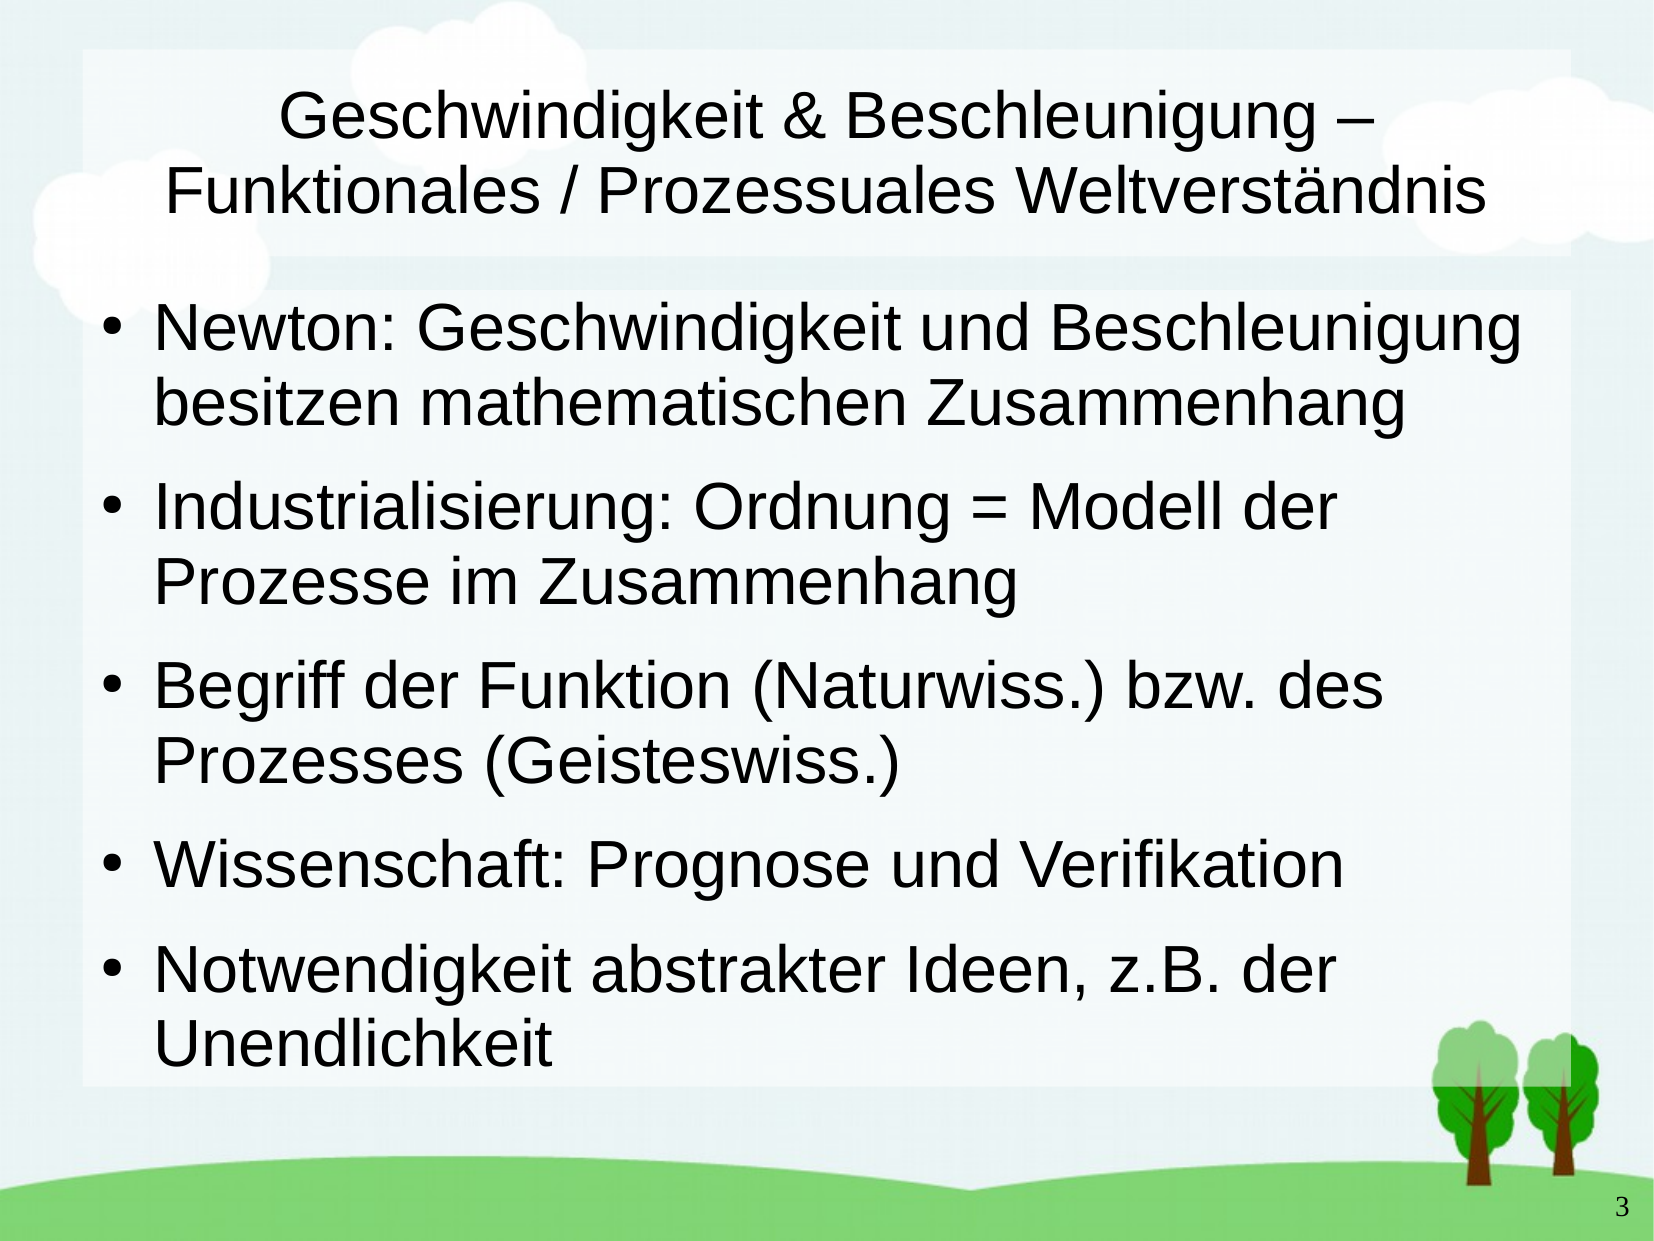

# Geschwindigkeit & Beschleunigung – Funktionales / Prozessuales Weltverständnis
Newton: Geschwindigkeit und Beschleunigung besitzen mathematischen Zusammenhang
Industrialisierung: Ordnung = Modell der Prozesse im Zusammenhang
Begriff der Funktion (Naturwiss.) bzw. des Prozesses (Geisteswiss.)
Wissenschaft: Prognose und Verifikation
Notwendigkeit abstrakter Ideen, z.B. der Unendlichkeit
3